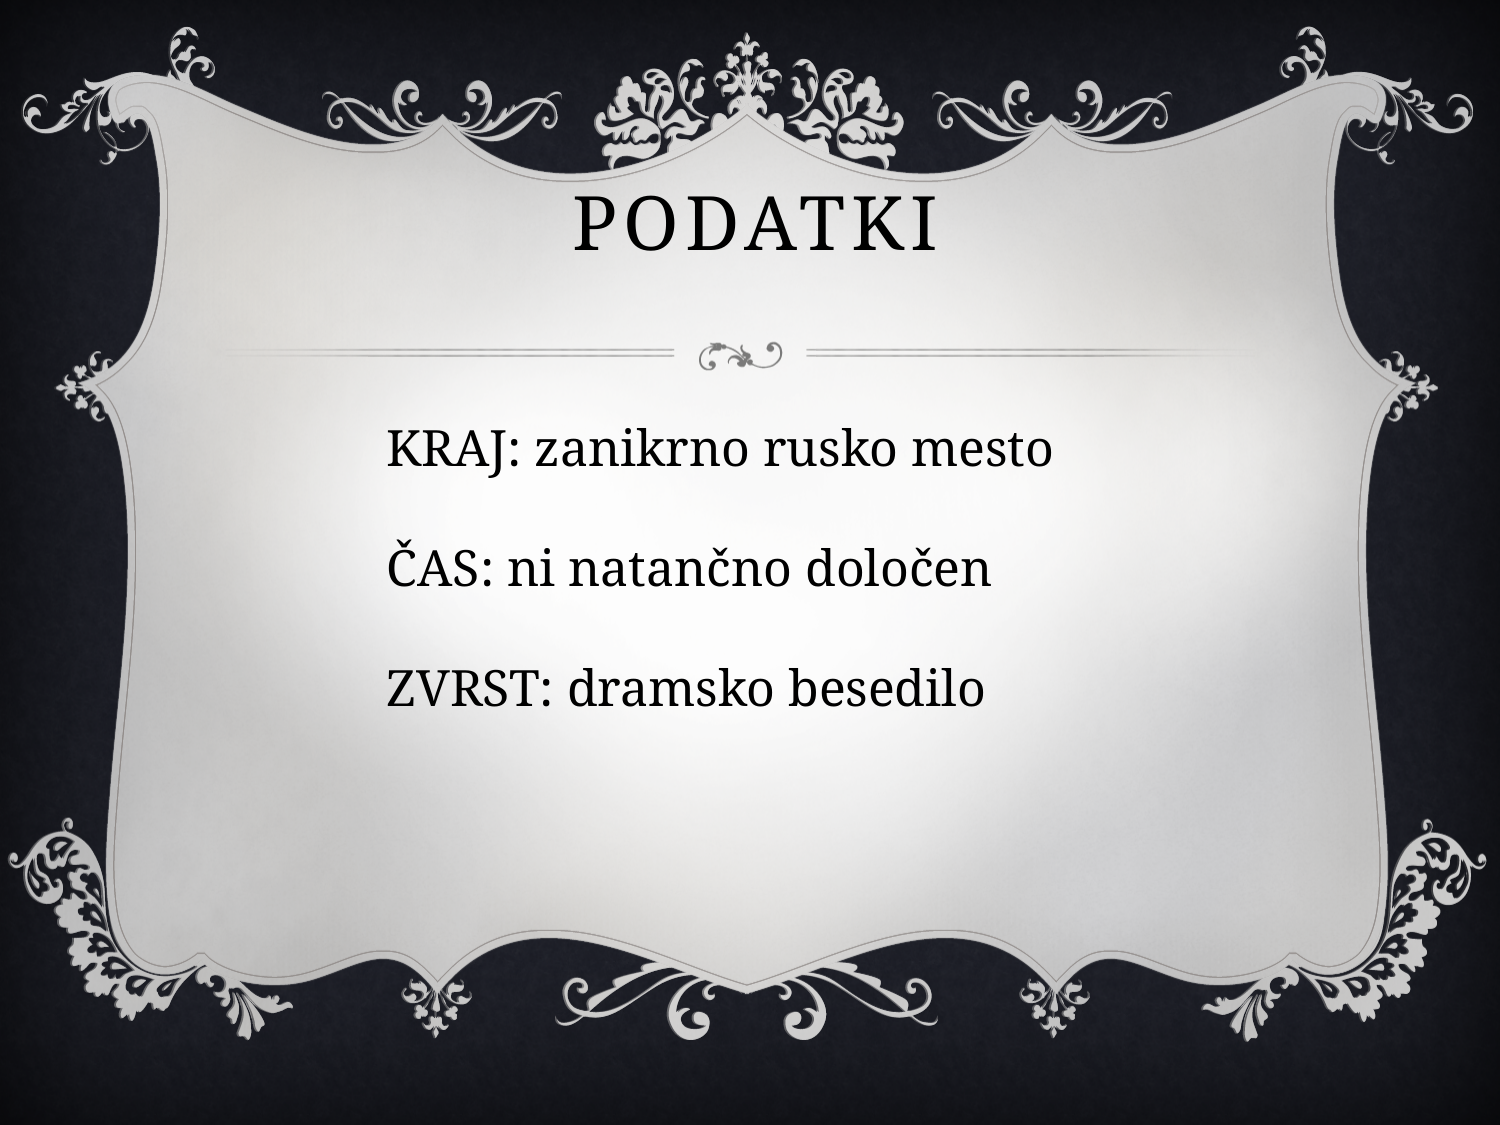

# PODATKI
KRAJ: zanikrno rusko mesto
ČAS: ni natančno določen
ZVRST: dramsko besedilo